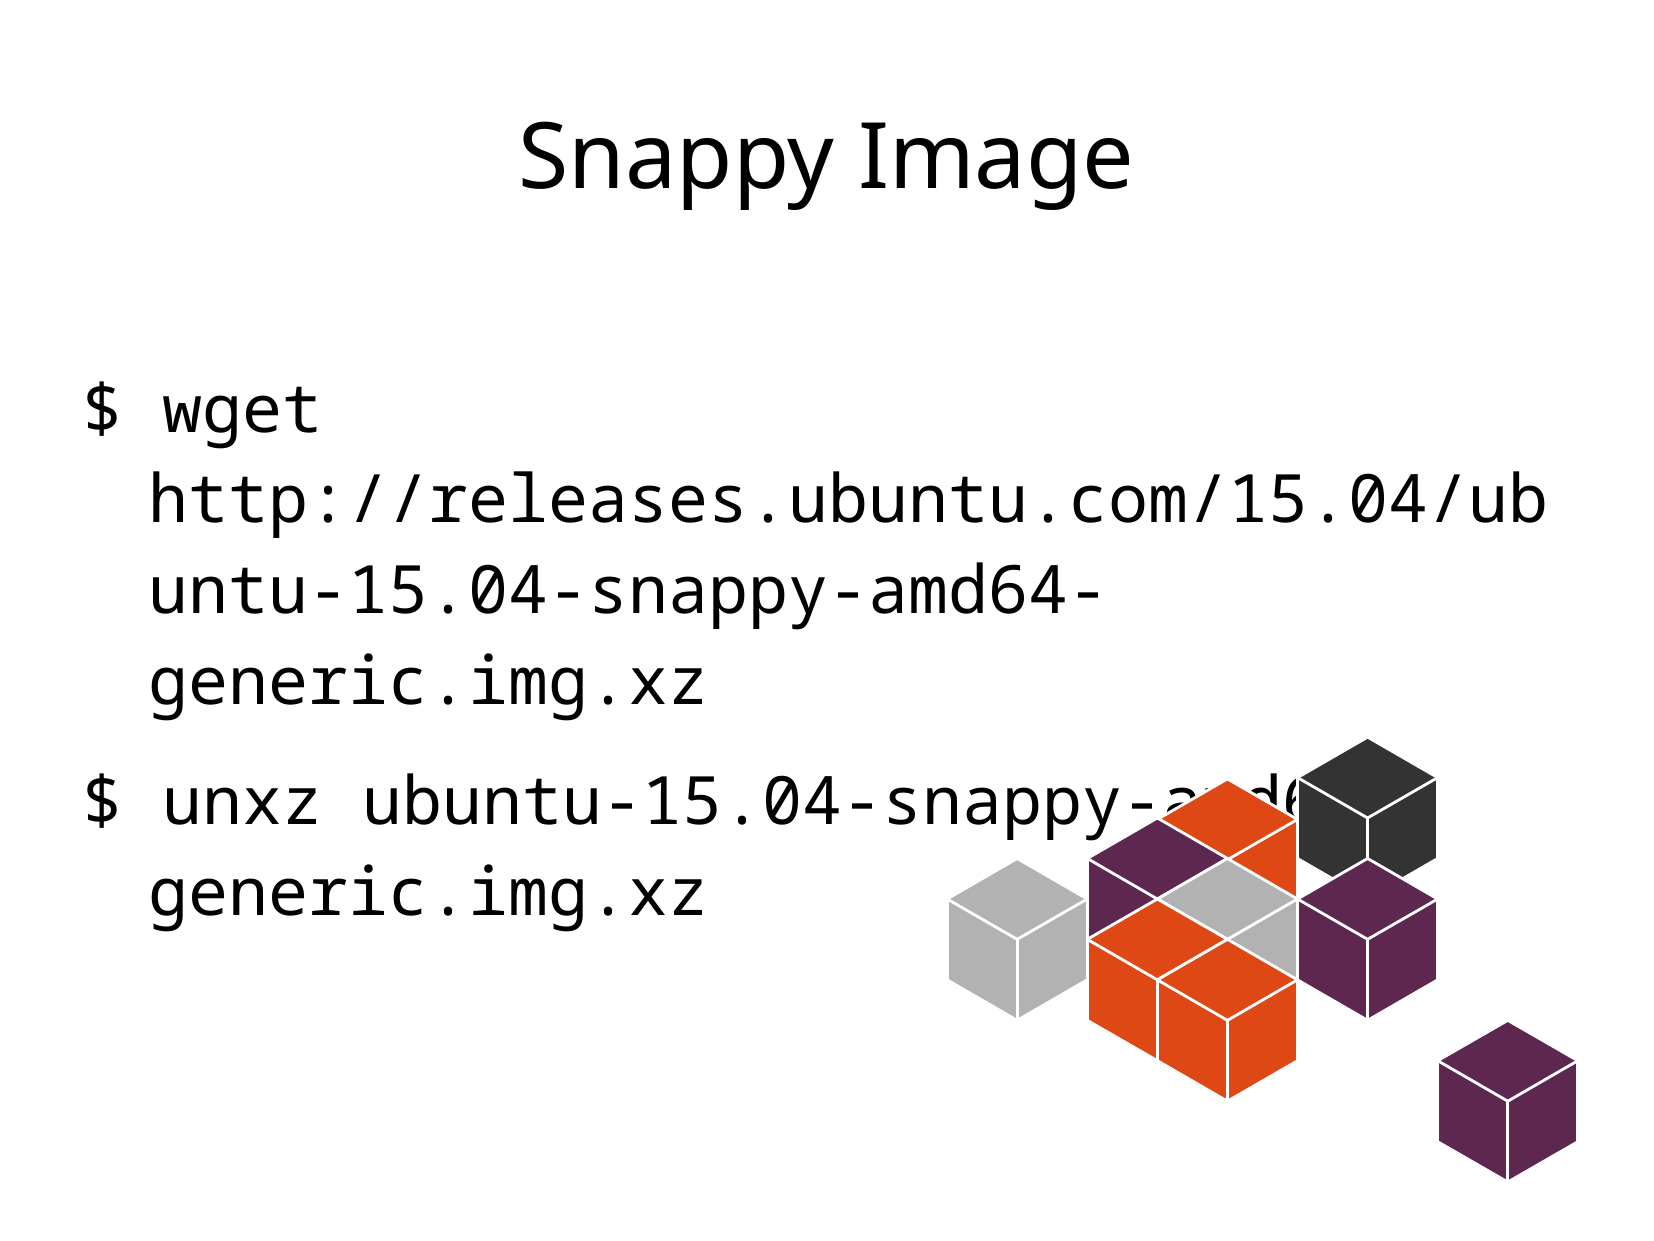

# Snappy Image
$ wget http://releases.ubuntu.com/15.04/ubuntu-15.04-snappy-amd64-generic.img.xz
$ unxz ubuntu-15.04-snappy-amd64-generic.img.xz